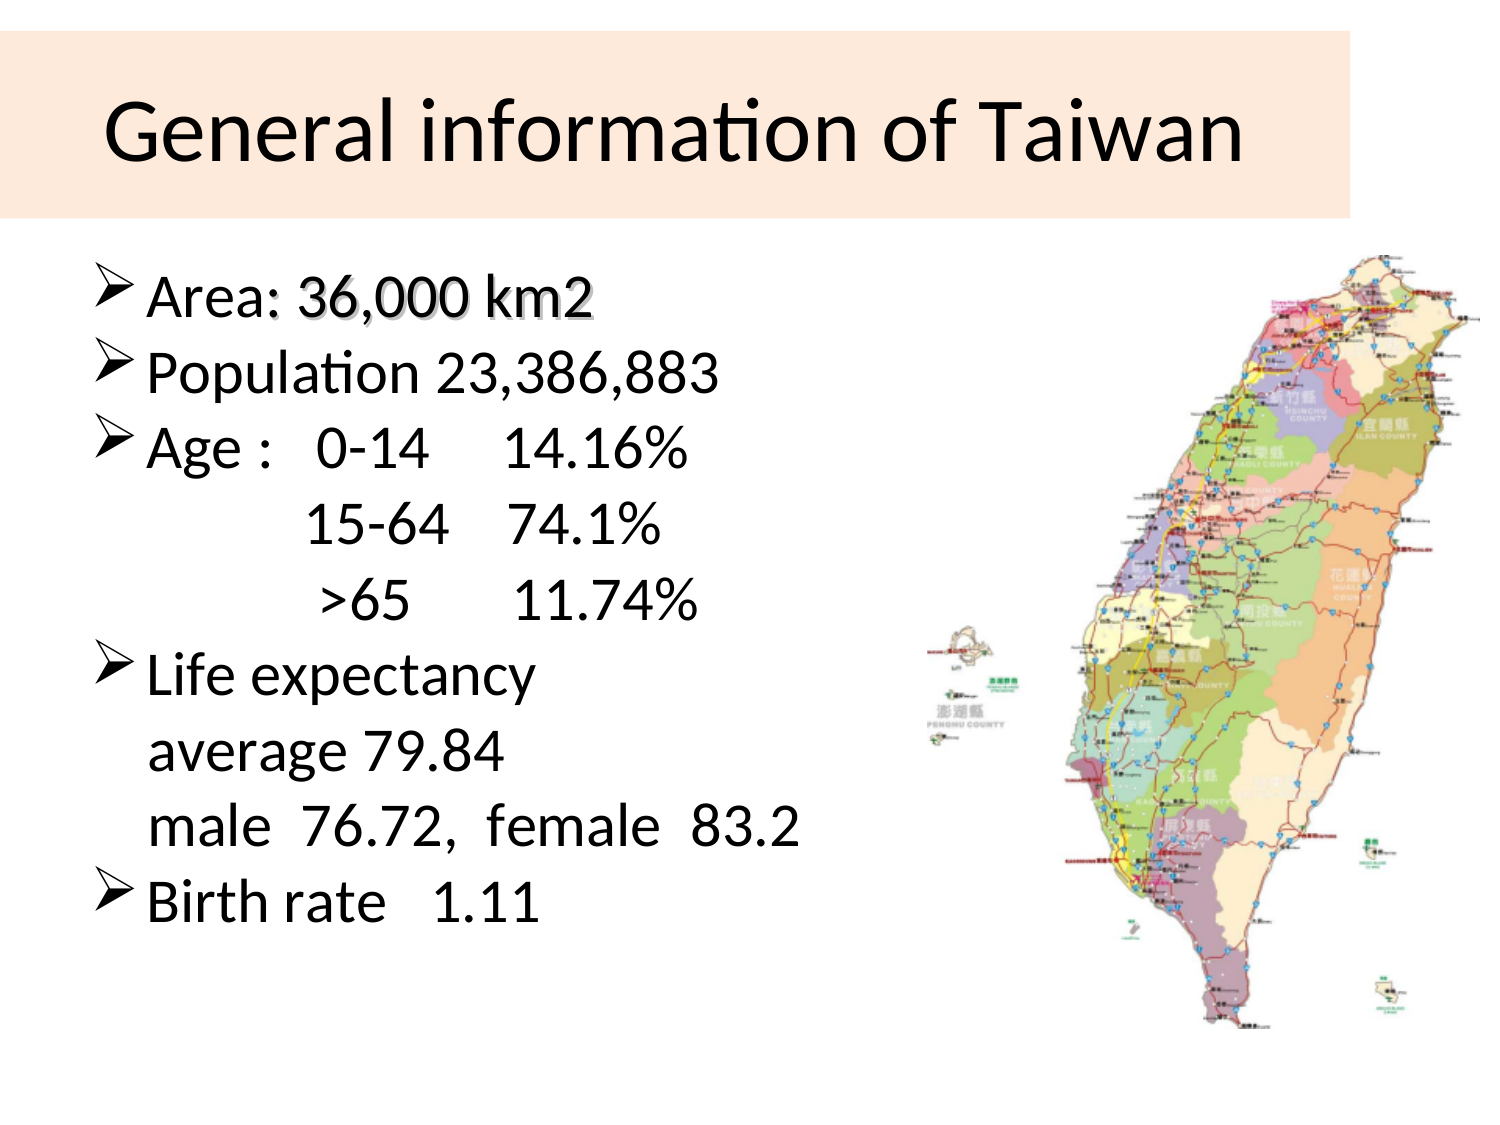

# General information of Taiwan
Area: 36,000 km2
Population 23,386,883
Age : 0-14 14.16%
 15-64 74.1%
 >65 11.74%
Life expectancy
 average 79.84
 male 76.72, female 83.2
Birth rate 1.11